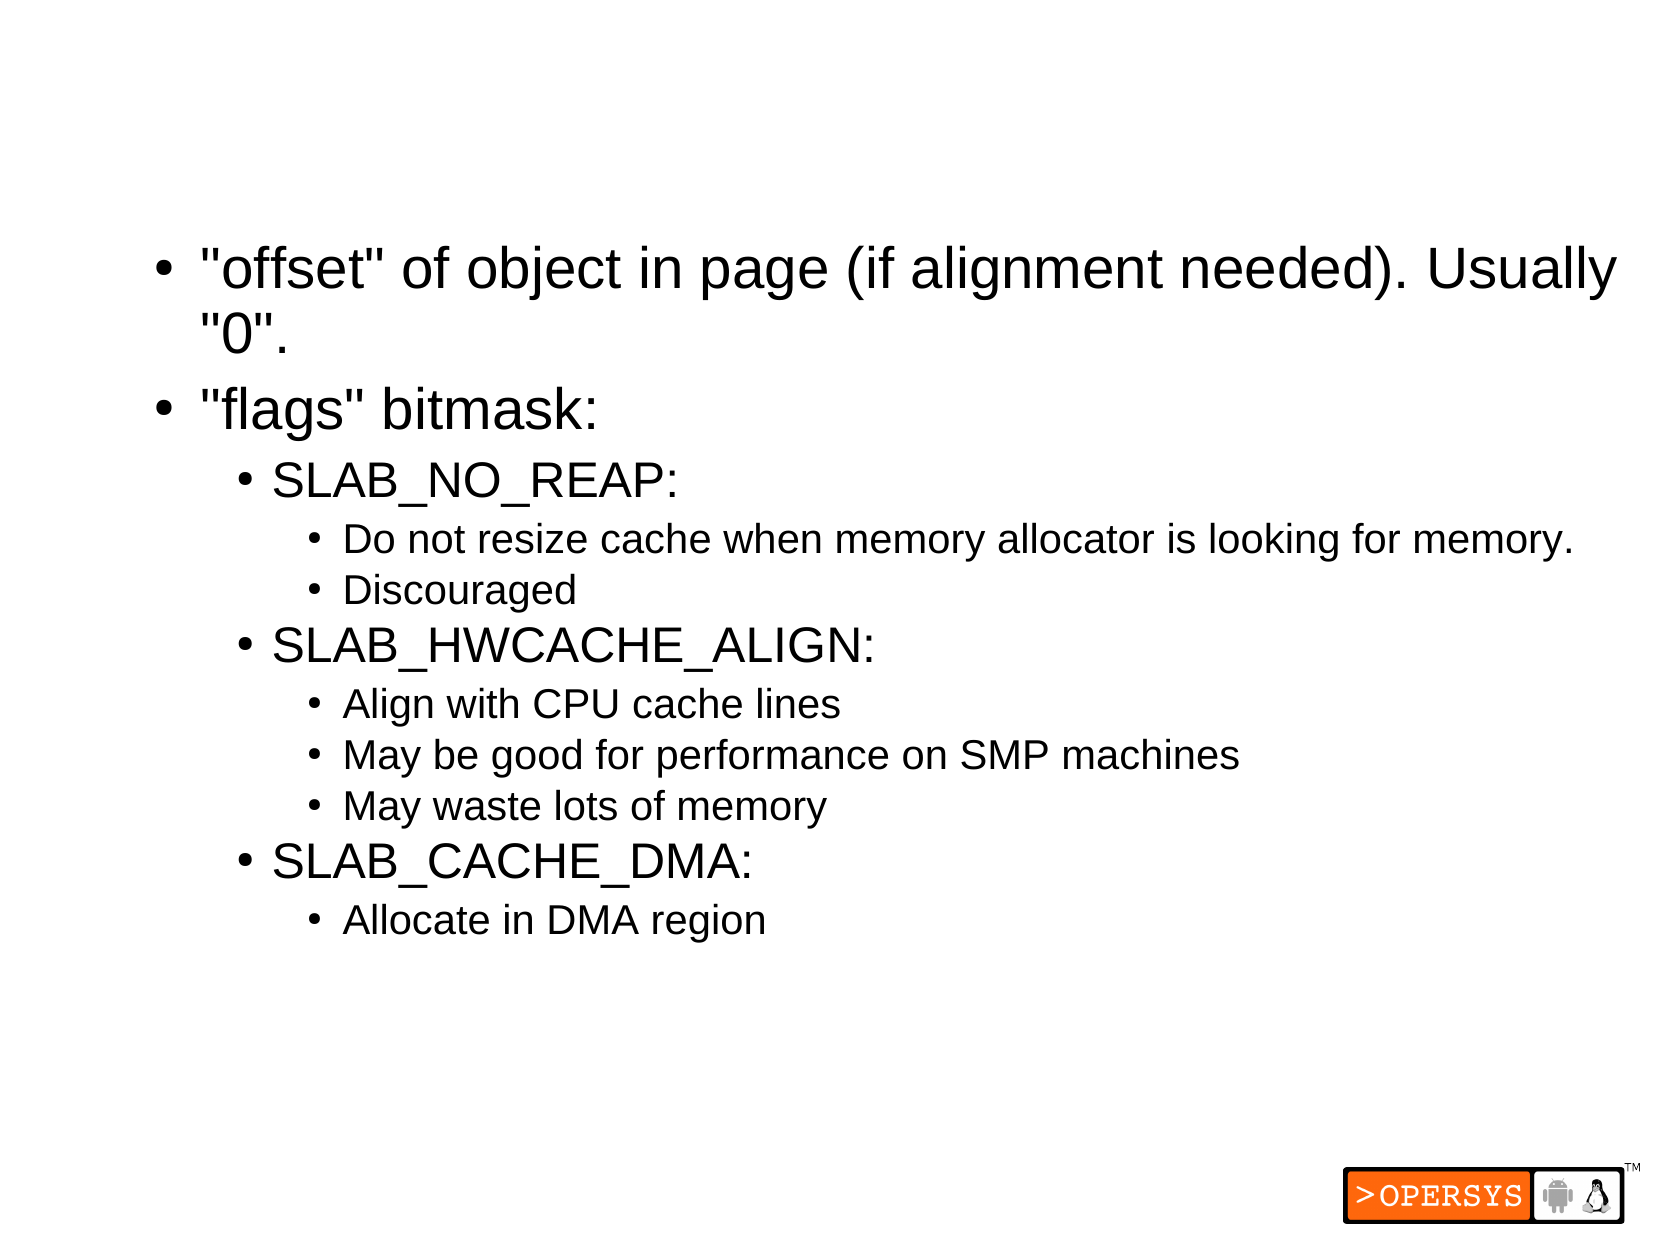

# "offset" of object in page (if alignment needed). Usually "0".
"flags" bitmask:
SLAB_NO_REAP:
Do not resize cache when memory allocator is looking for memory.
Discouraged
SLAB_HWCACHE_ALIGN:
Align with CPU cache lines
May be good for performance on SMP machines
May waste lots of memory
SLAB_CACHE_DMA:
Allocate in DMA region